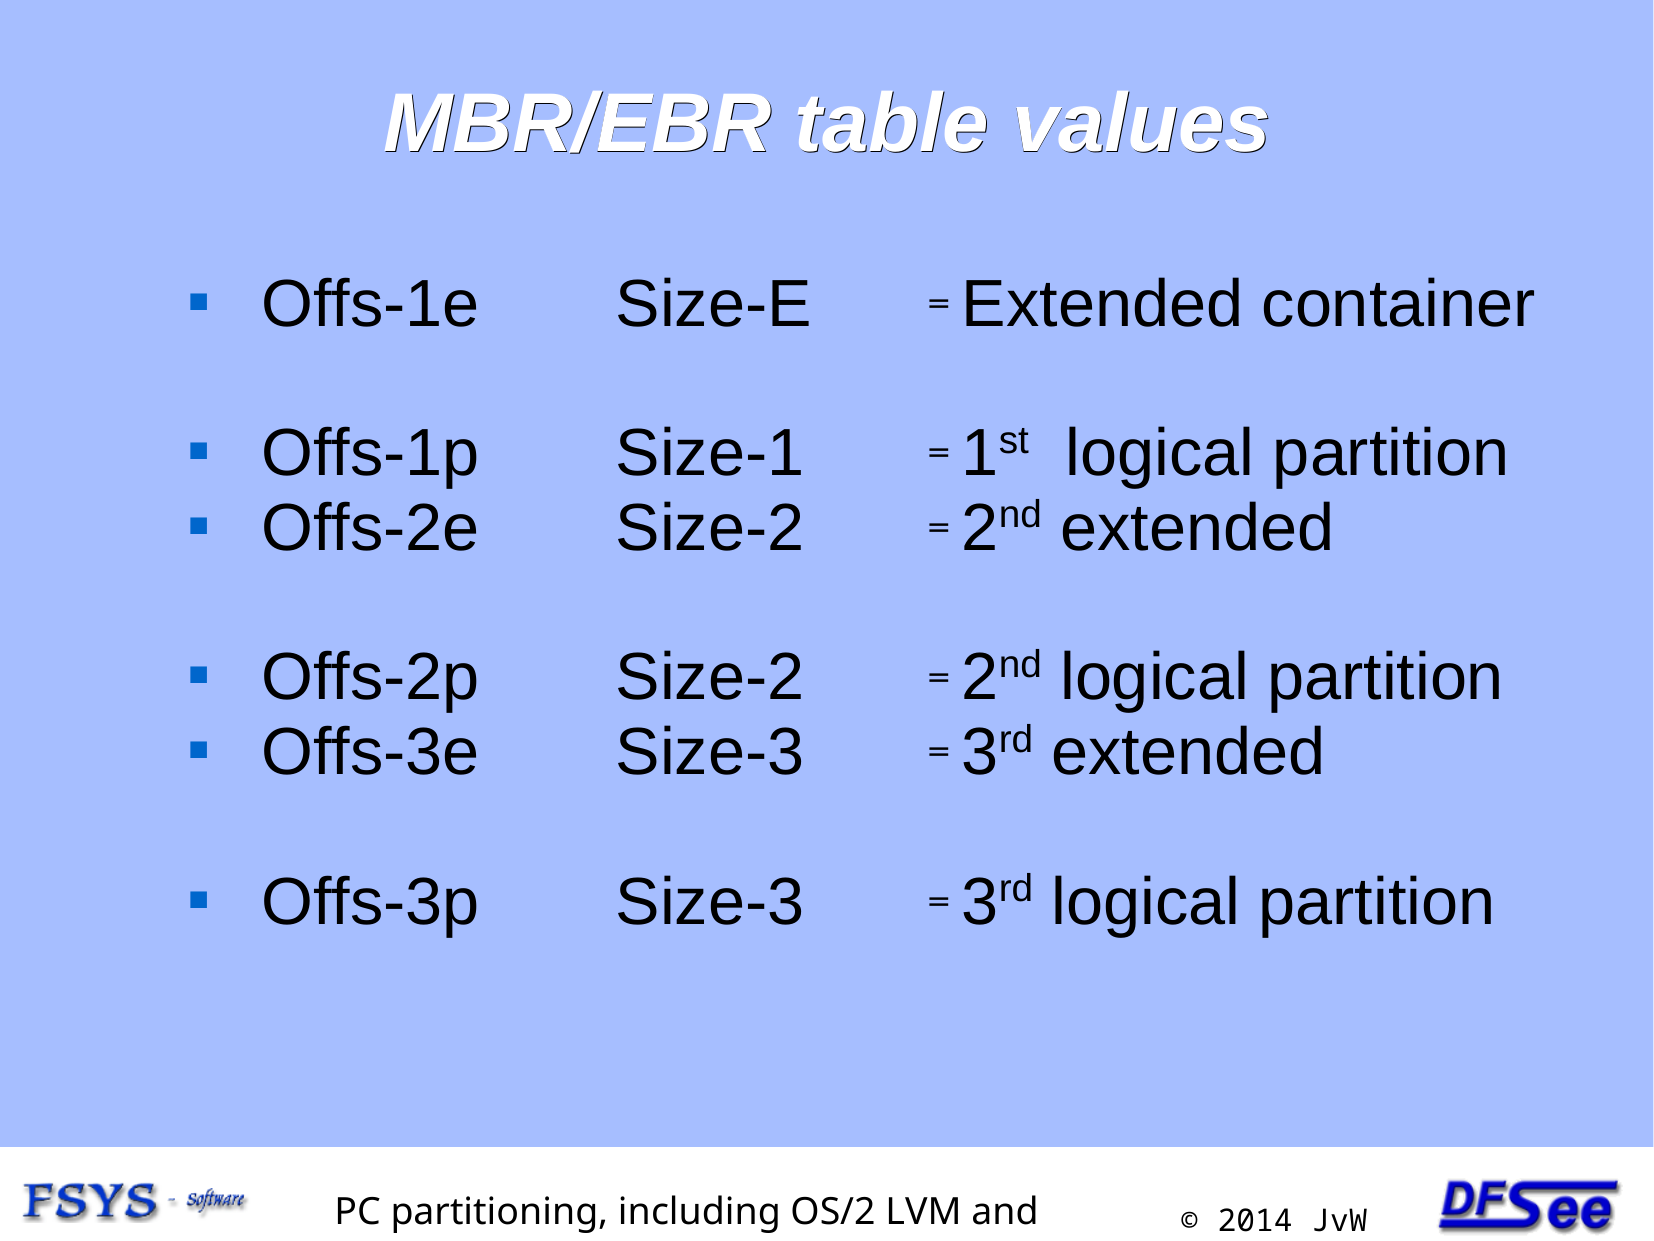

# MBR/EBR table values
Offs-1e		Size-E
Offs-1p		Size-1
Offs-2e		Size-2
Offs-2p		Size-2
Offs-3e		Size-3
Offs-3p		Size-3
Extended container
1st logical partition
2nd extended
2nd logical partition
3rd extended
3rd logical partition